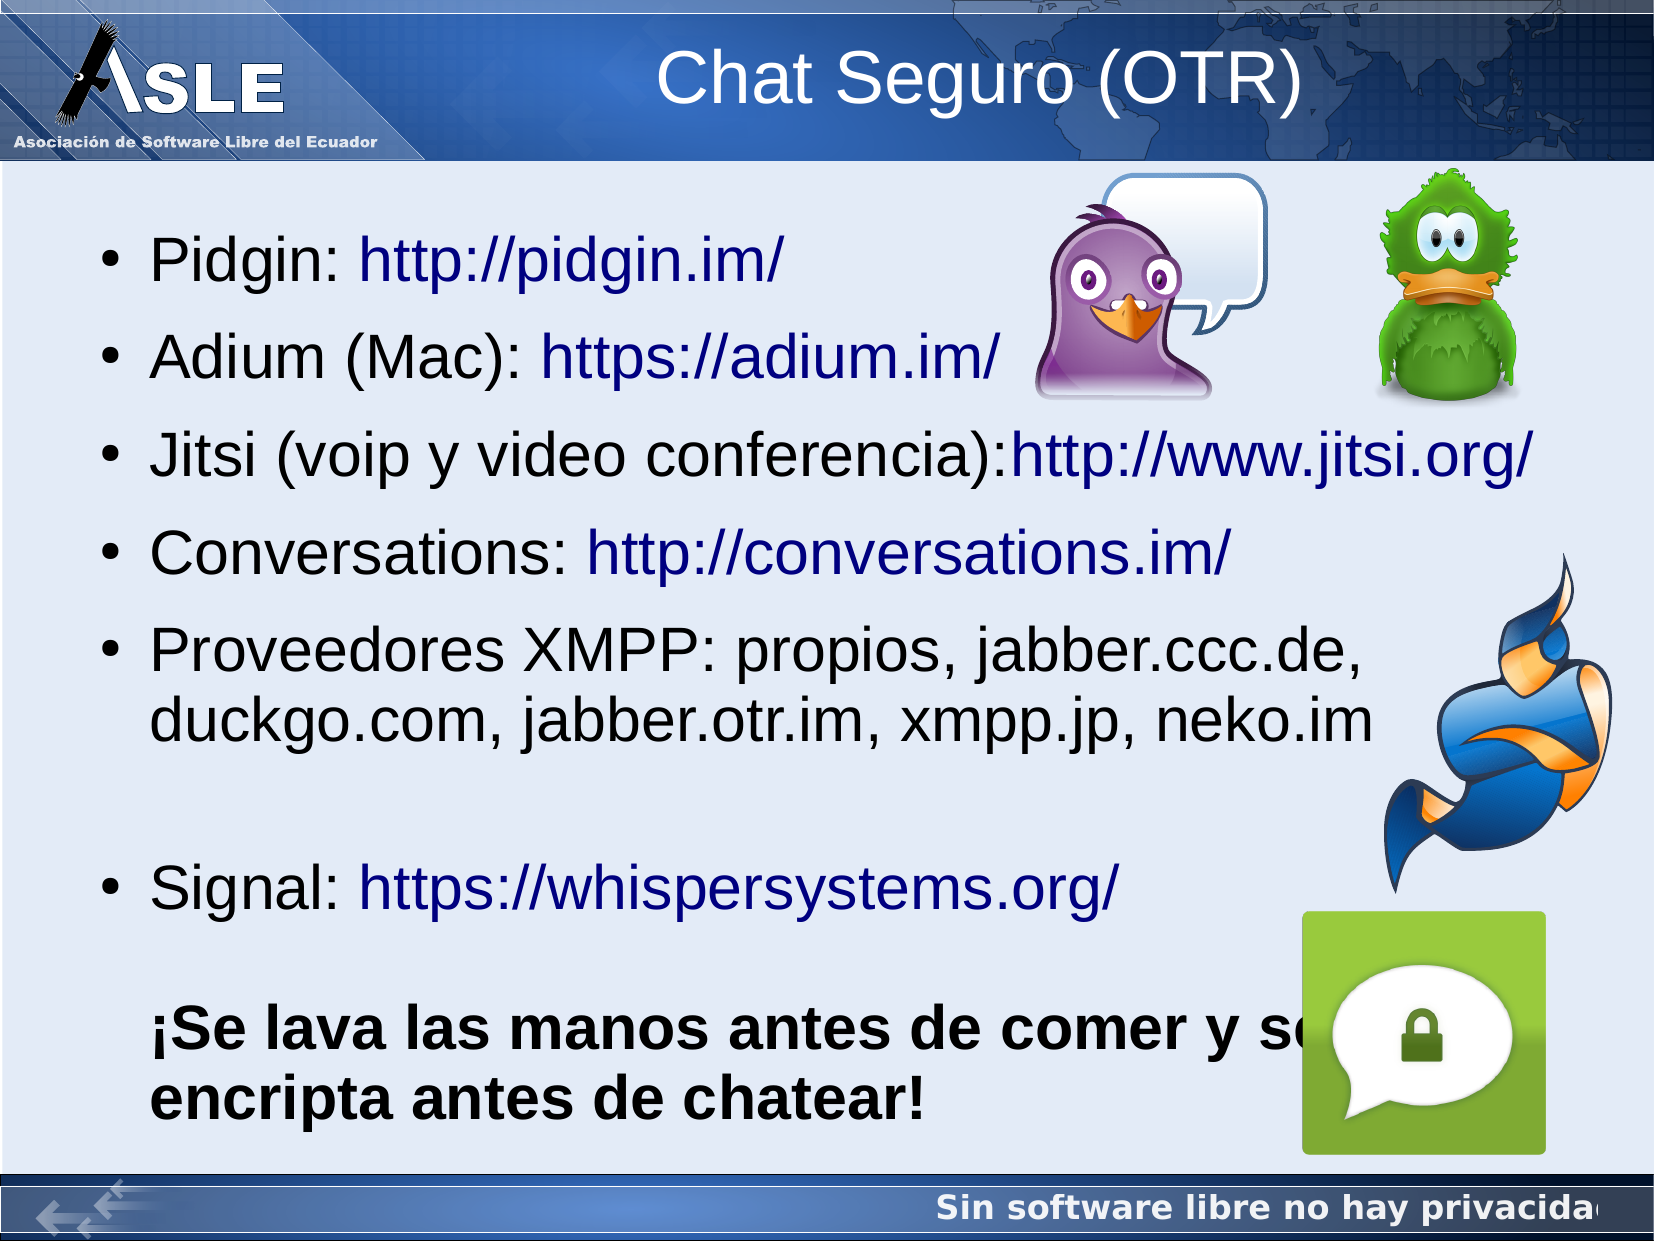

# Chat Seguro (OTR)
Pidgin: http://pidgin.im/
Adium (Mac): https://adium.im/
Jitsi (voip y video conferencia):http://www.jitsi.org/
Conversations: http://conversations.im/
Proveedores XMPP: propios, jabber.ccc.de, duckgo.com, jabber.otr.im, xmpp.jp, neko.im
Signal: https://whispersystems.org/
¡Se lava las manos antes de comer y se
encripta antes de chatear!